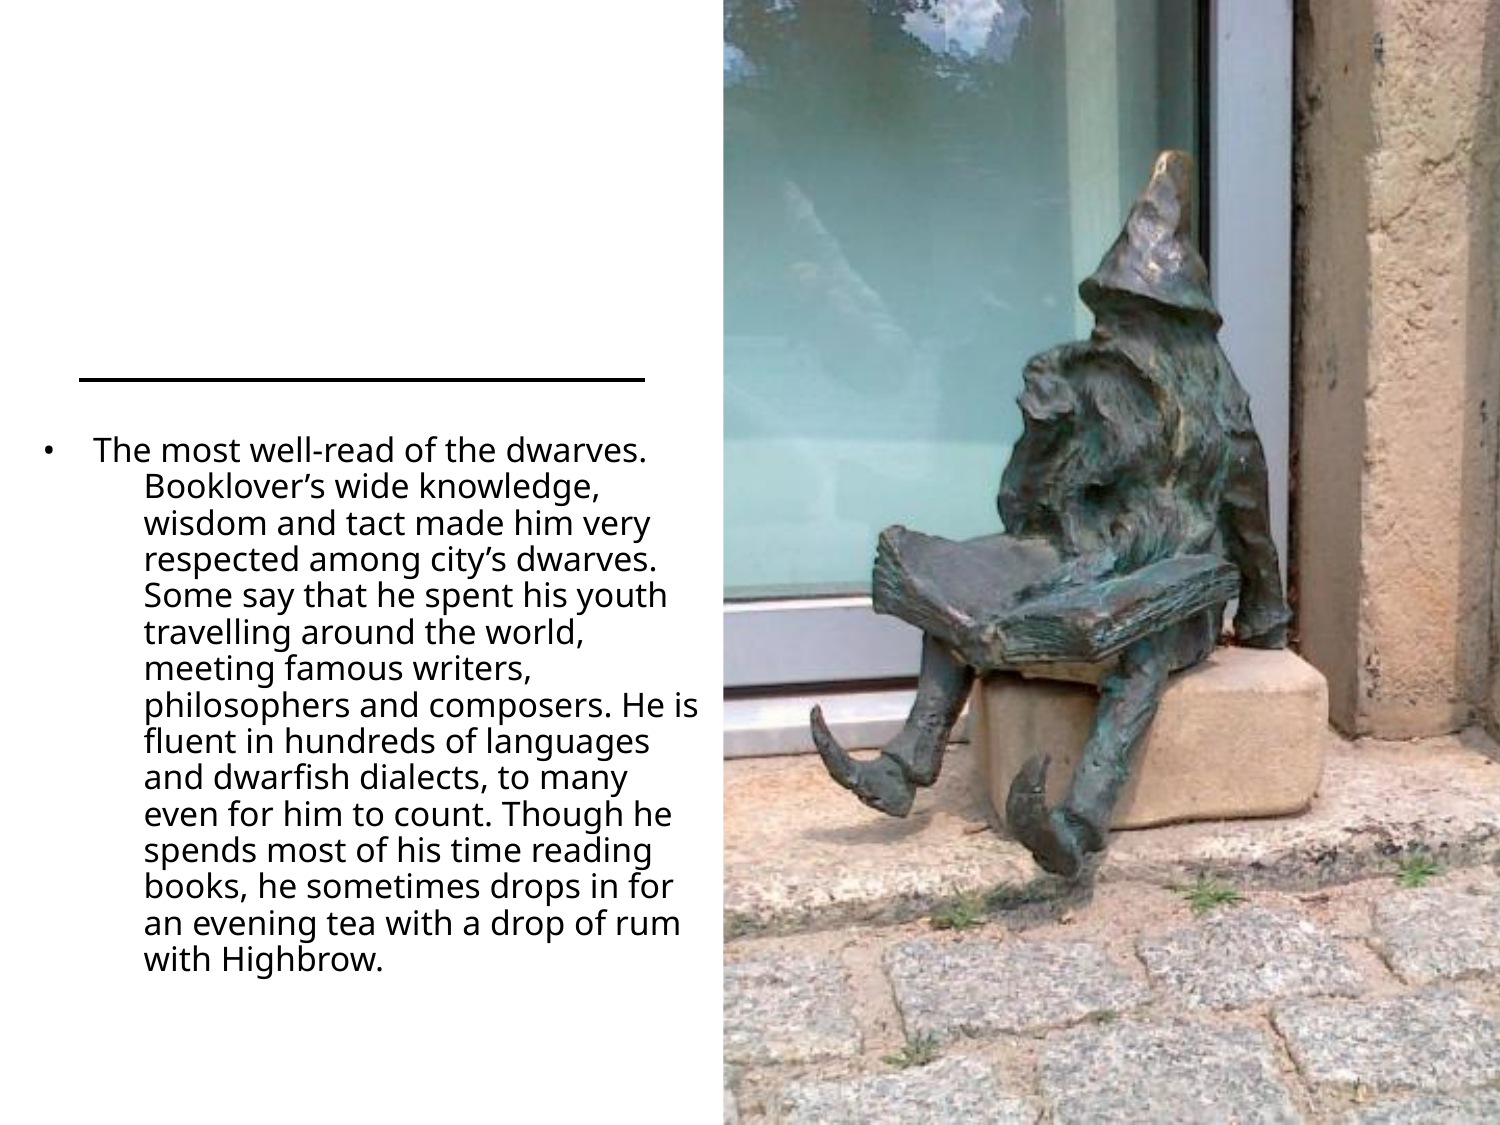

# The most well-read of the dwarves. Booklover’s wide knowledge, wisdom and tact made him very respected among city’s dwarves. Some say that he spent his youth travelling around the world, meeting famous writers, philosophers and composers. He is fluent in hundreds of languages and dwarfish dialects, to many even for him to count. Though he spends most of his time reading books, he sometimes drops in for an evening tea with a drop of rum with Highbrow.